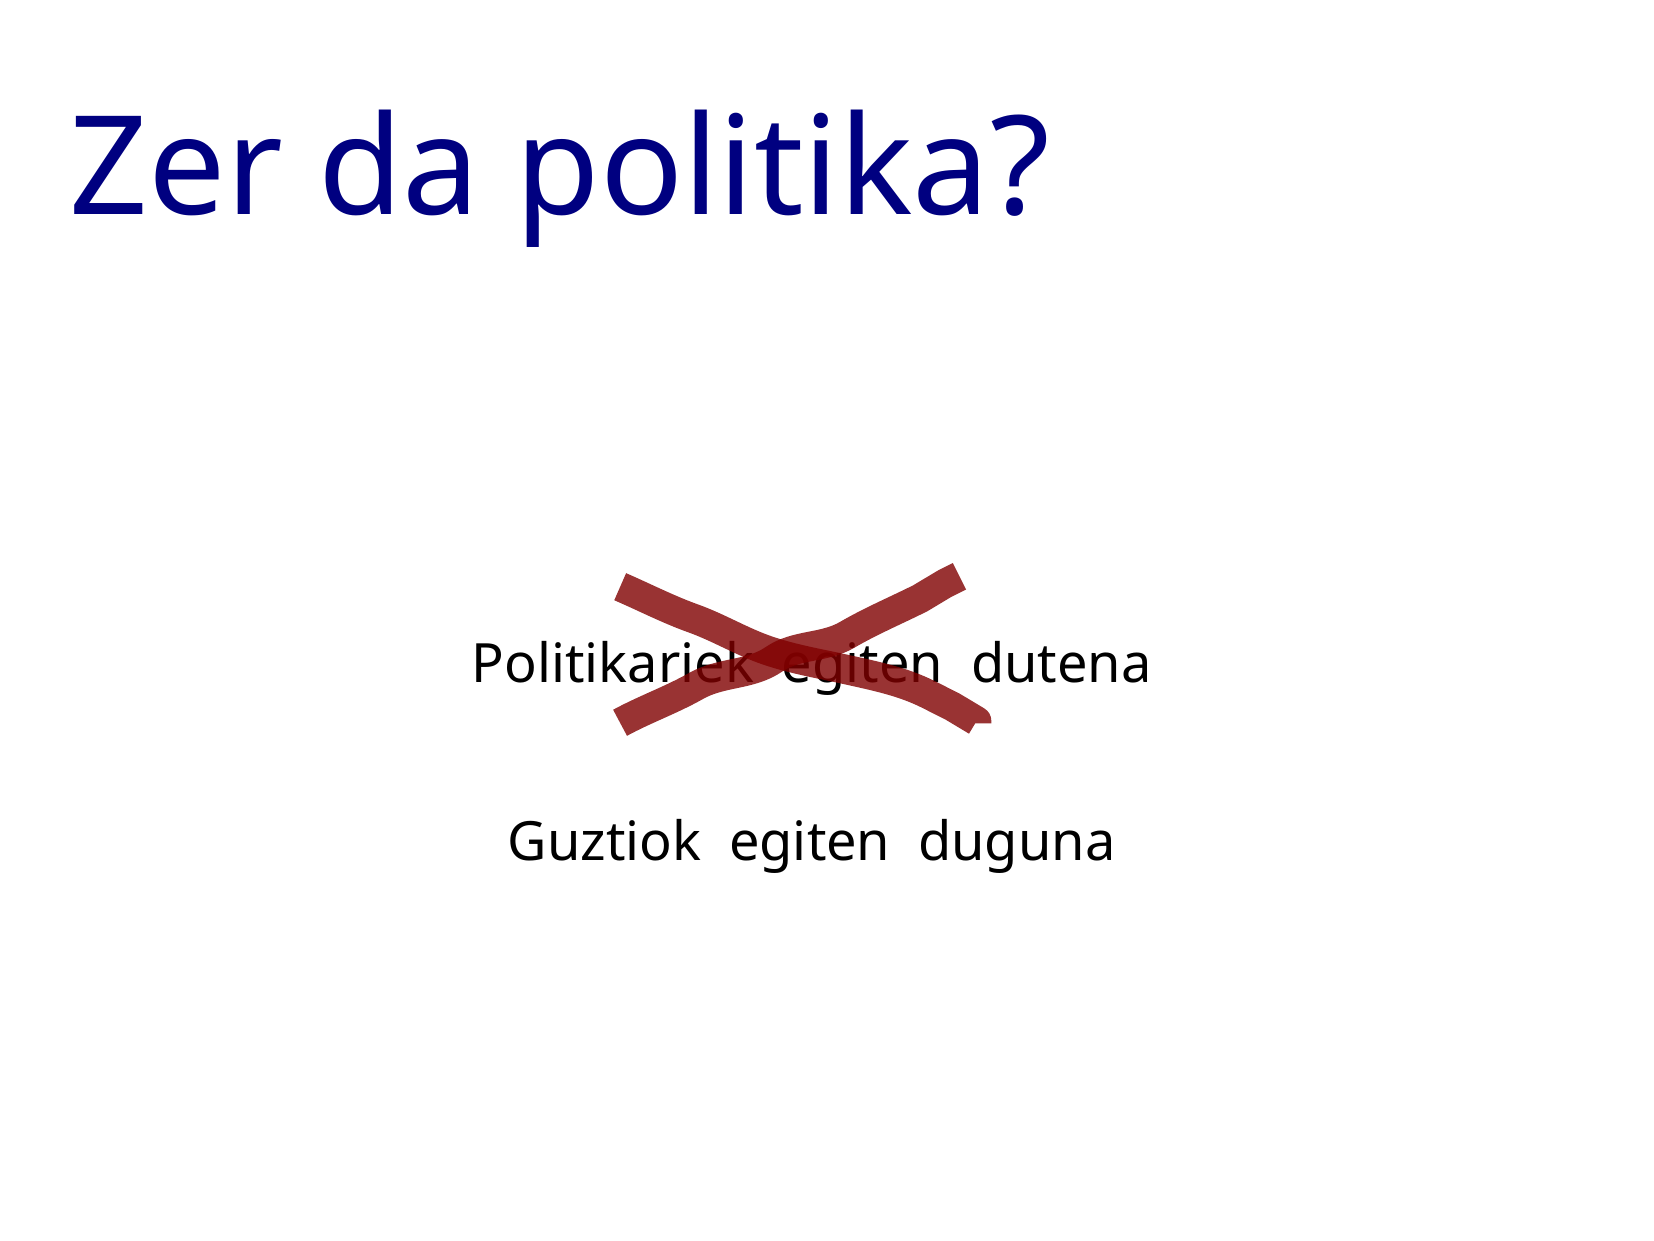

Zer da politika?
Politikariek egiten dutena
Guztiok egiten duguna